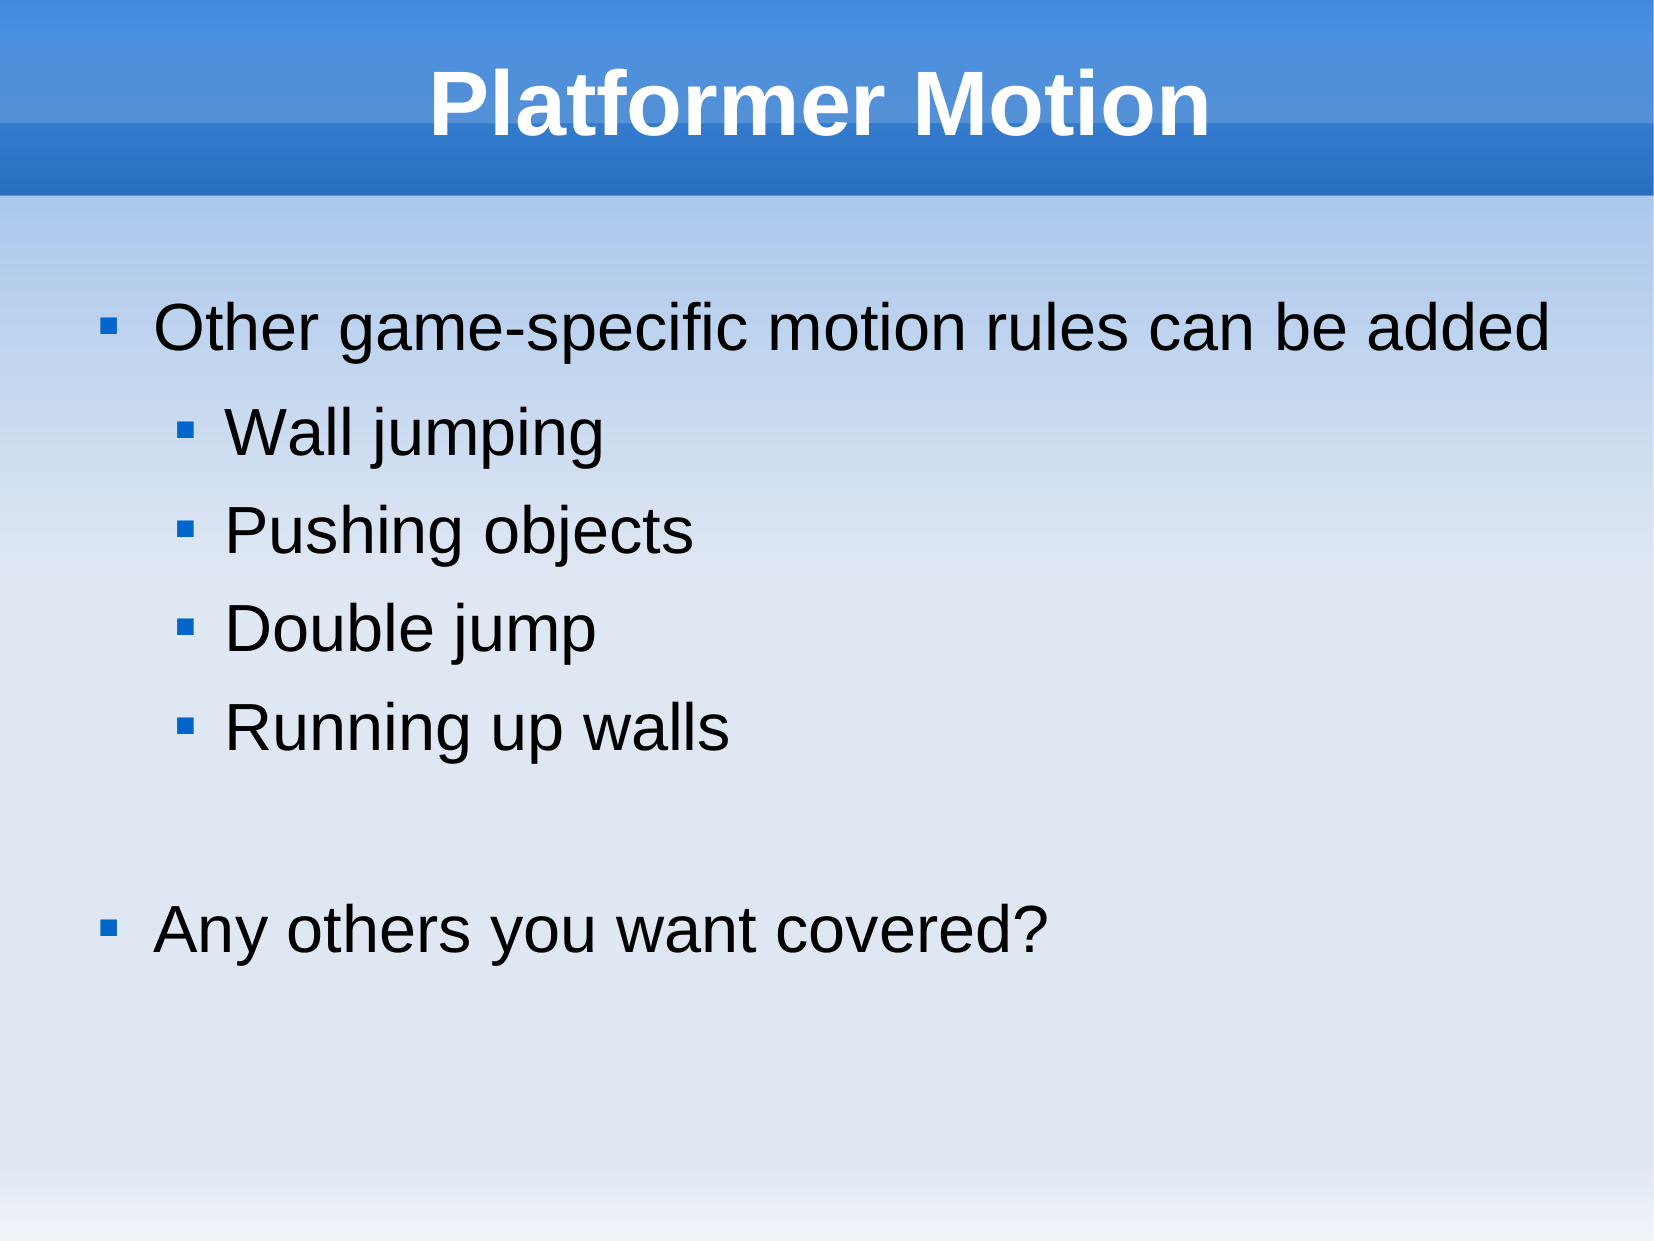

# Platformer Motion
Other game-specific motion rules can be added
Wall jumping
Pushing objects
Double jump
Running up walls
Any others you want covered?